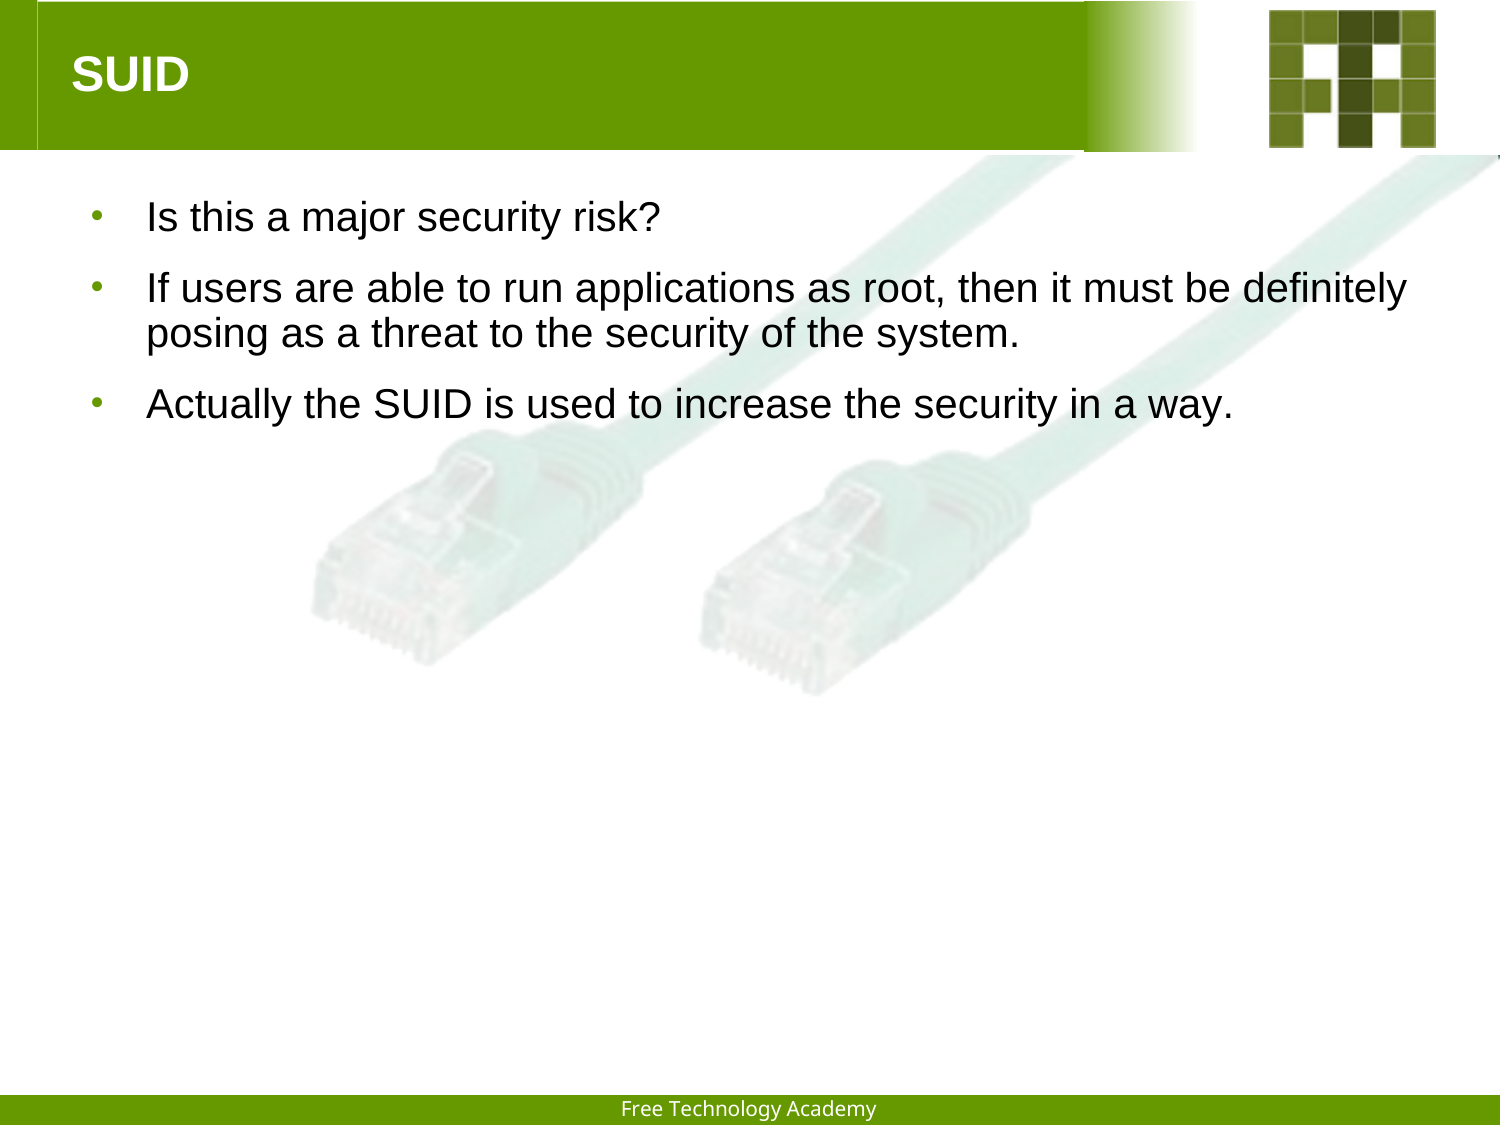

# SUID
Is this a major security risk?
If users are able to run applications as root, then it must be definitely posing as a threat to the security of the system.
Actually the SUID is used to increase the security in a way.